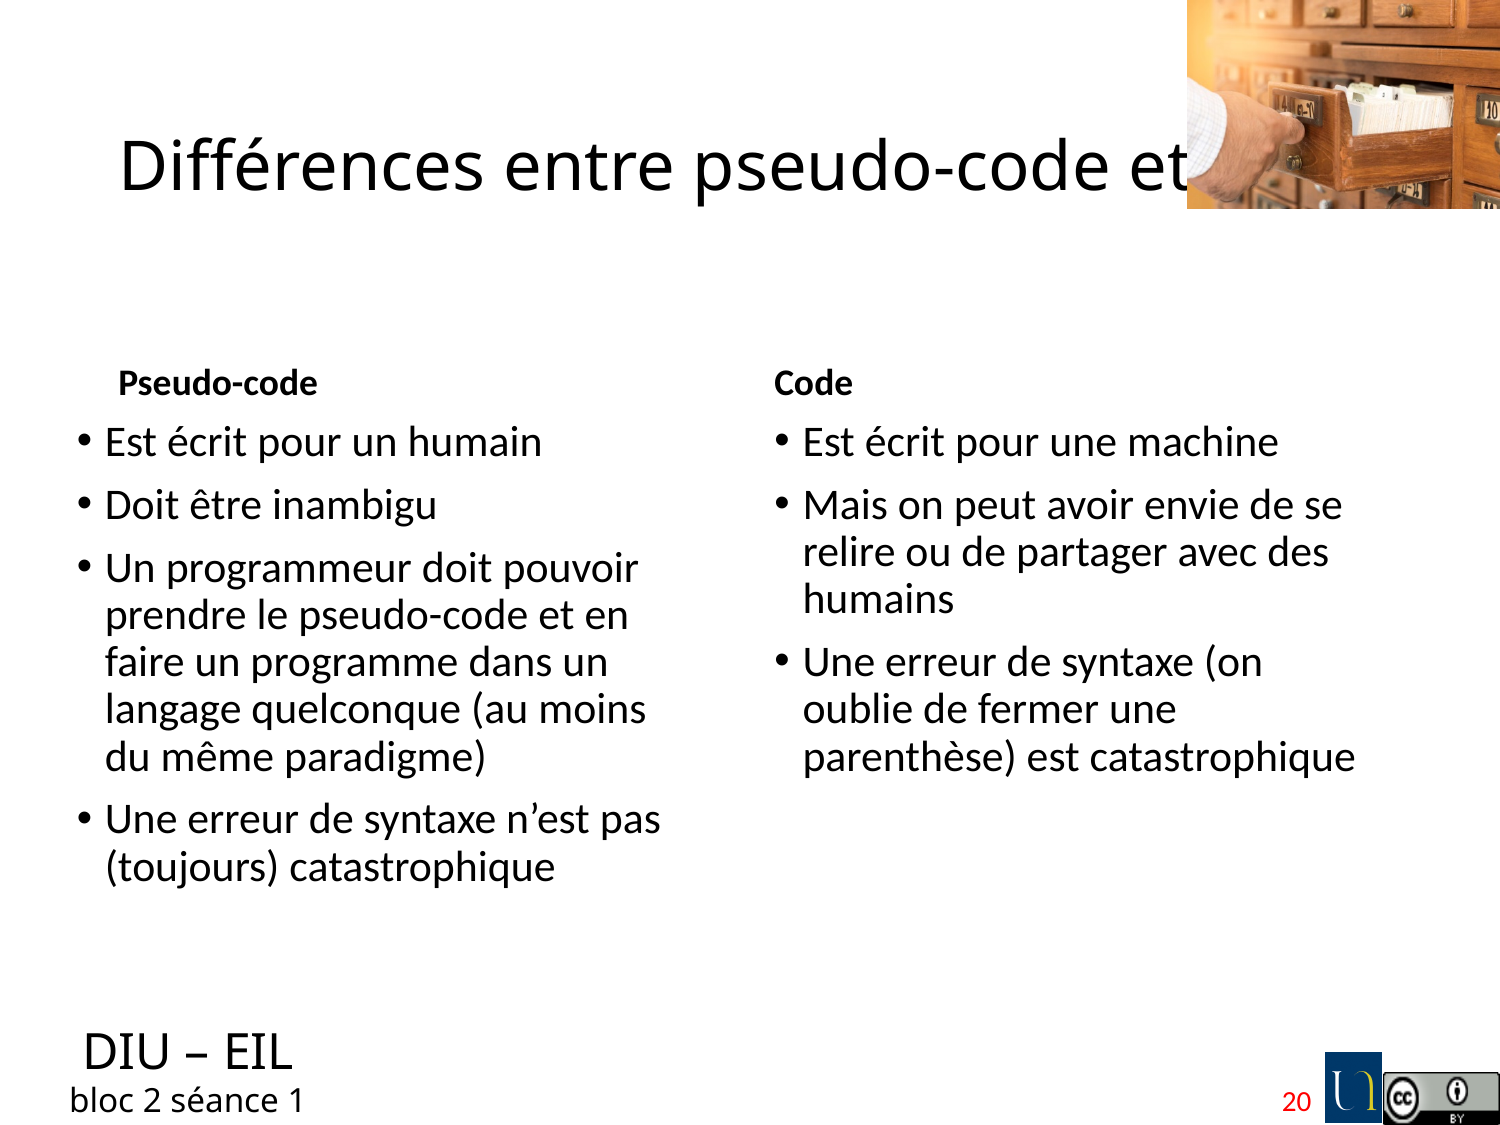

# Différences entre pseudo-code et code
Pseudo-code
Code
Est écrit pour un humain
Doit être inambigu
Un programmeur doit pouvoir prendre le pseudo-code et en faire un programme dans un langage quelconque (au moins du même paradigme)
Une erreur de syntaxe n’est pas (toujours) catastrophique
Est écrit pour une machine
Mais on peut avoir envie de se relire ou de partager avec des humains
Une erreur de syntaxe (on oublie de fermer une parenthèse) est catastrophique